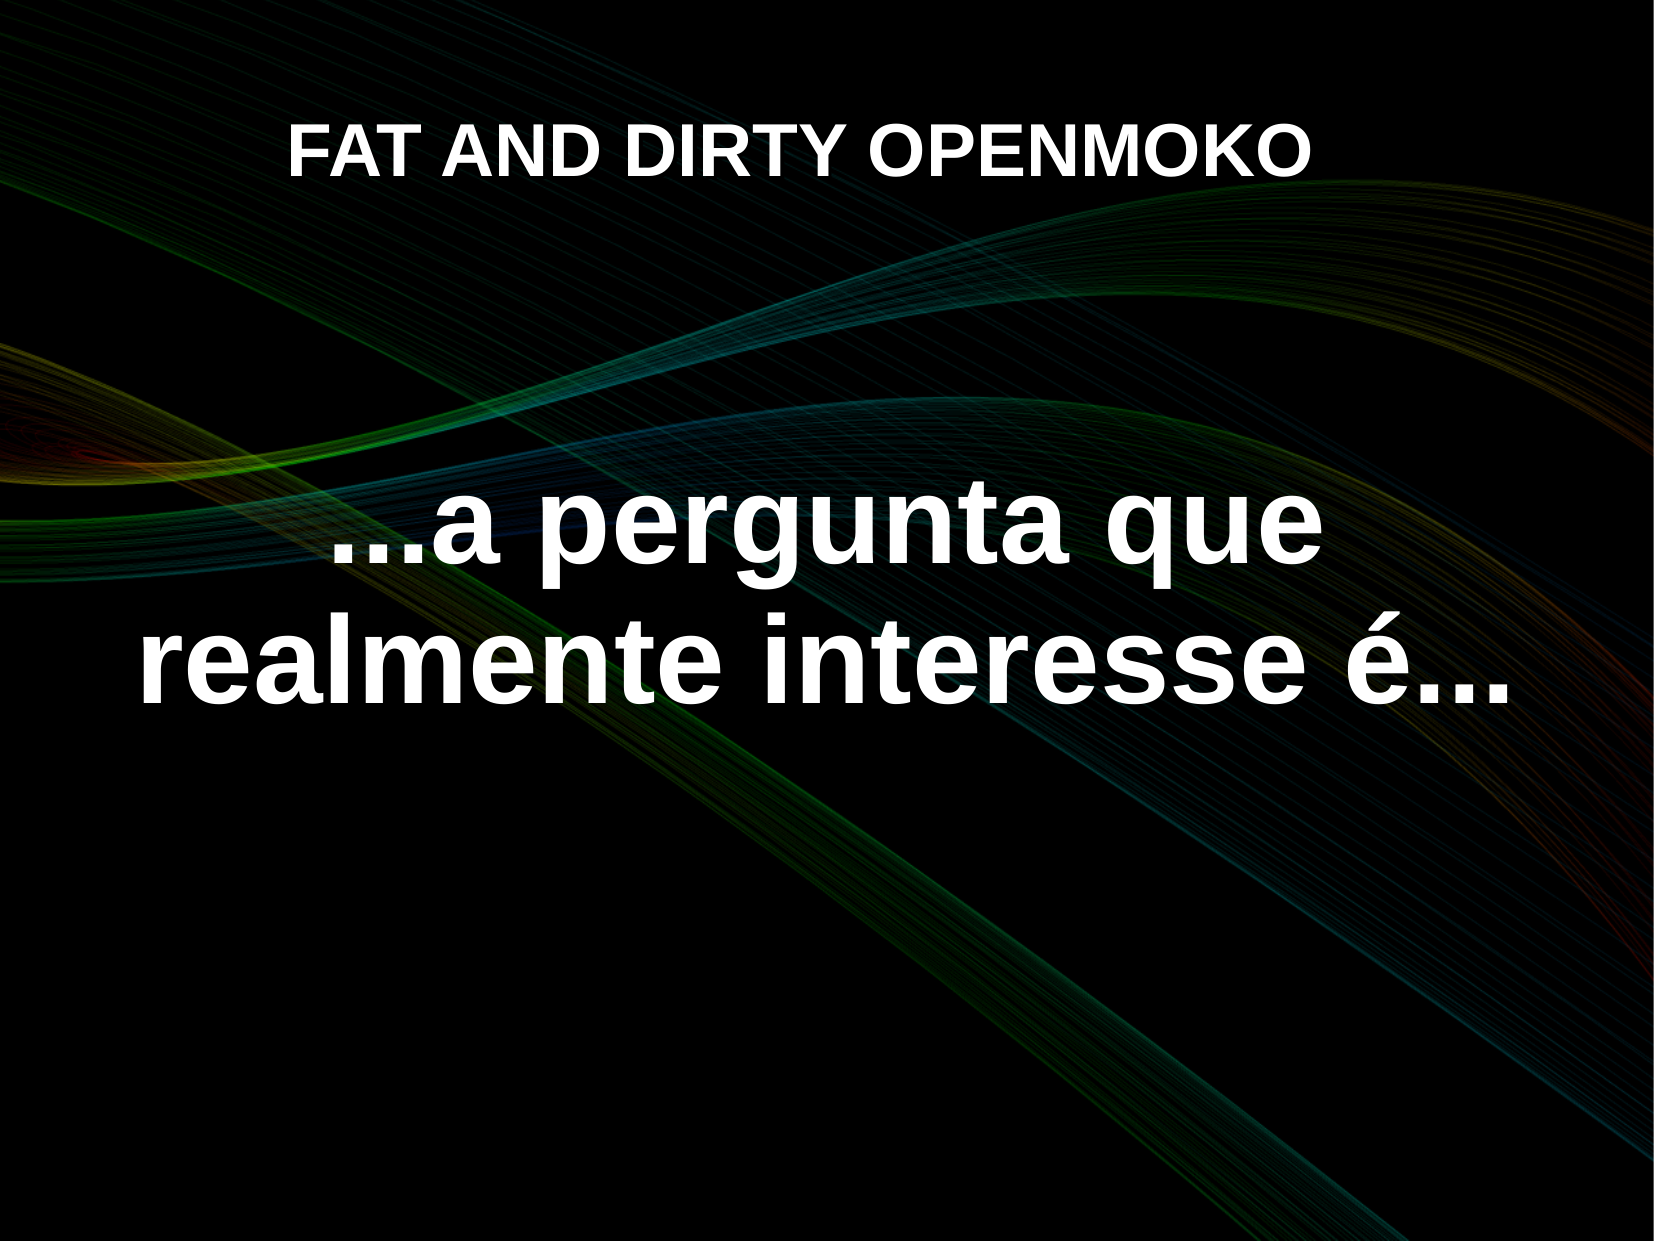

# FAT AND DIRTY OPENMOKO
...a pergunta que realmente interesse é...